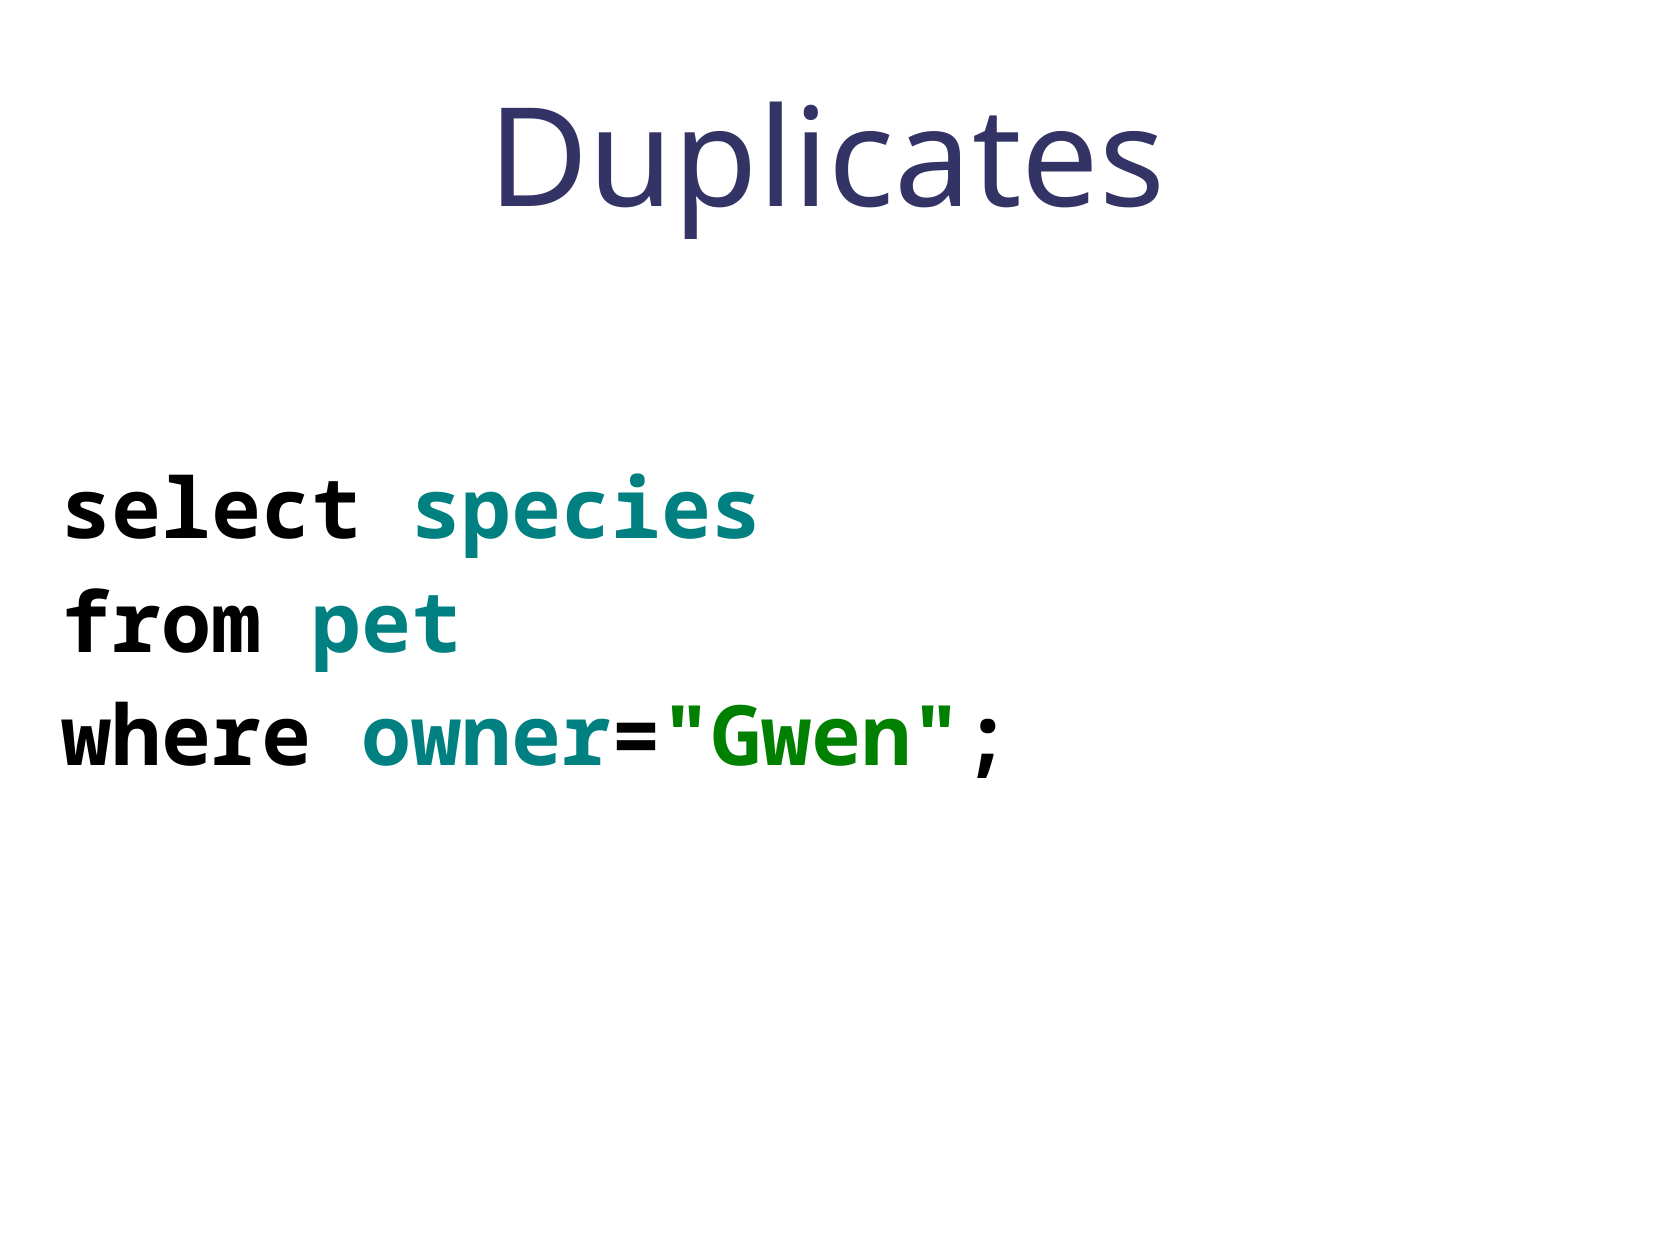

# Duplicates
select species
from pet
where owner="Gwen";